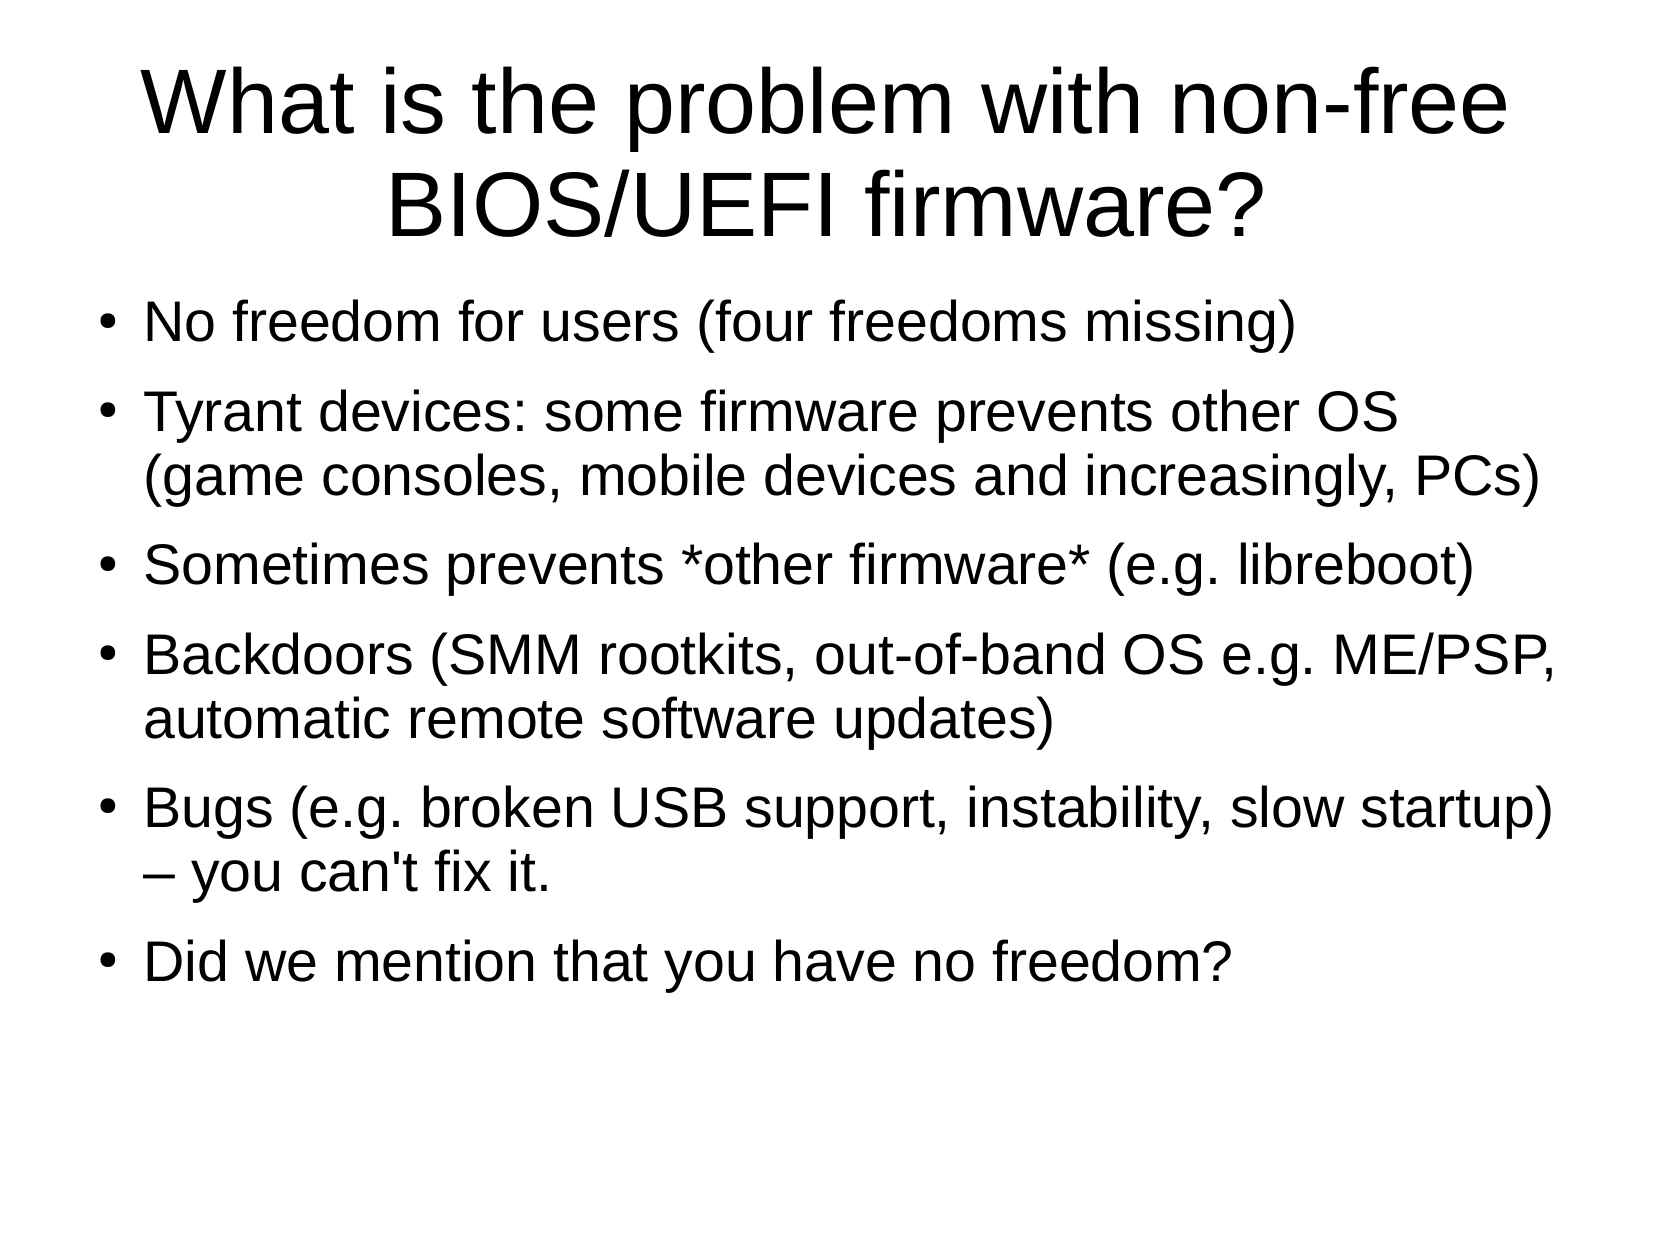

# What is the problem with non-free BIOS/UEFI firmware?
No freedom for users (four freedoms missing)
Tyrant devices: some firmware prevents other OS (game consoles, mobile devices and increasingly, PCs)
Sometimes prevents *other firmware* (e.g. libreboot)
Backdoors (SMM rootkits, out-of-band OS e.g. ME/PSP, automatic remote software updates)
Bugs (e.g. broken USB support, instability, slow startup) – you can't fix it.
Did we mention that you have no freedom?